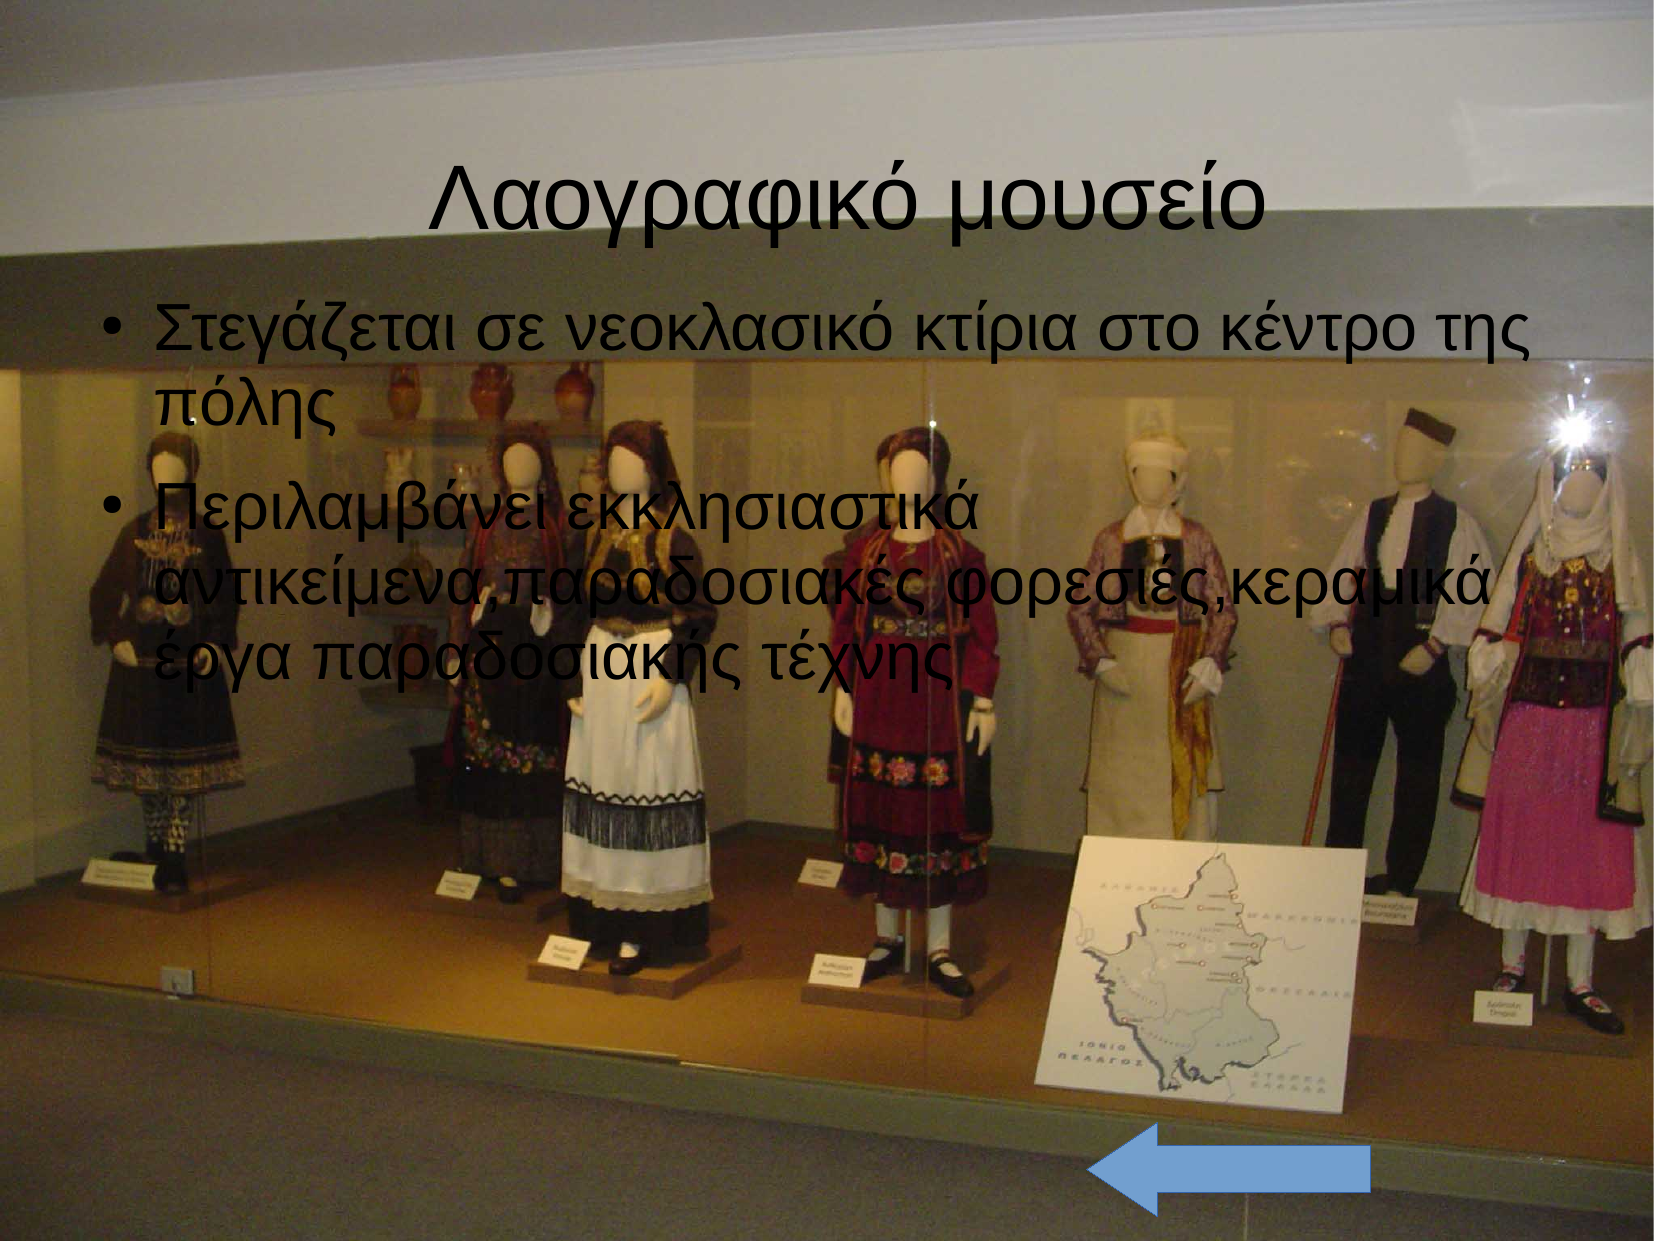

# Λαογραφικό μουσείο
Στεγάζεται σε νεοκλασικό κτίρια στο κέντρο της πόλης
Περιλαμβάνει εκκλησιαστικά αντικείμενα,παραδοσιακές φορεσιές,κεραμικά έργα παραδοσιακής τέχνης